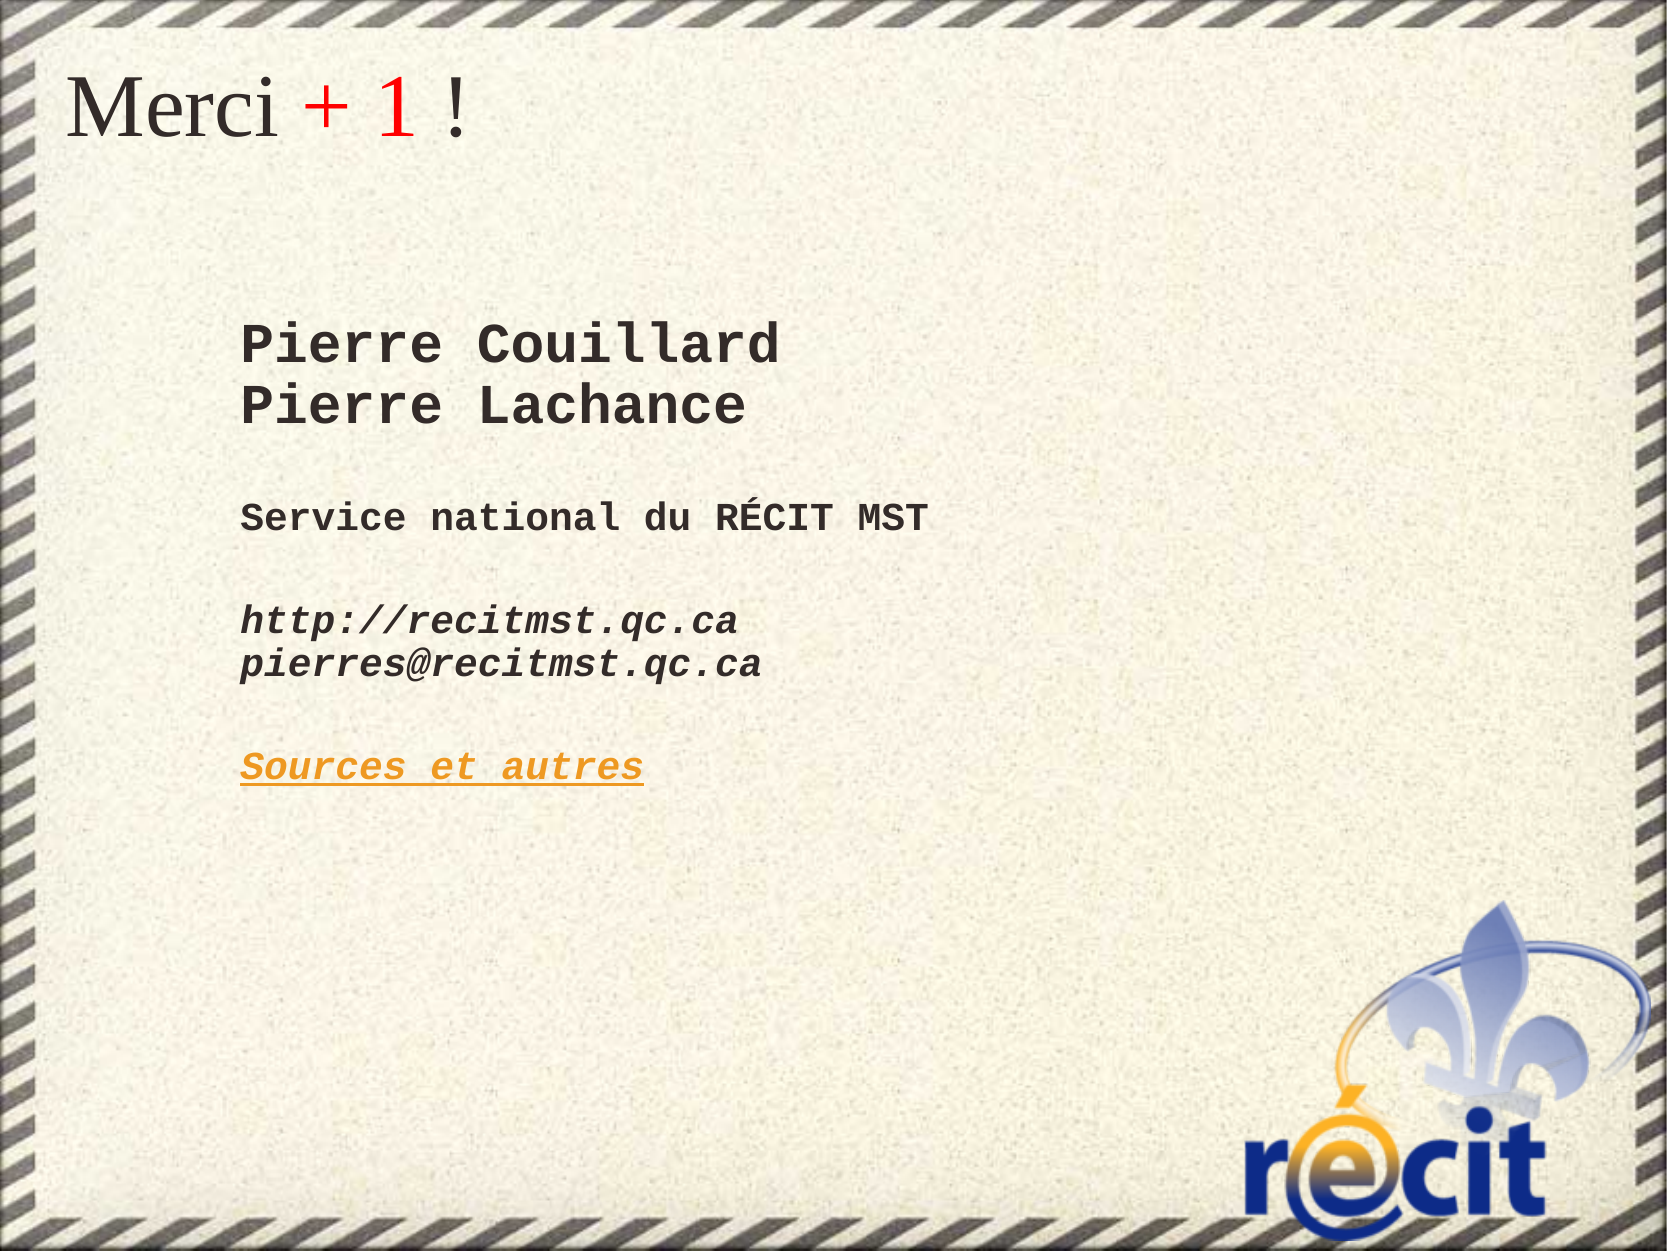

# Merci + 1 !
Pierre Couillard
Pierre Lachance
Service national du RÉCIT MST
http://recitmst.qc.ca
pierres@recitmst.qc.ca
Sources et autres